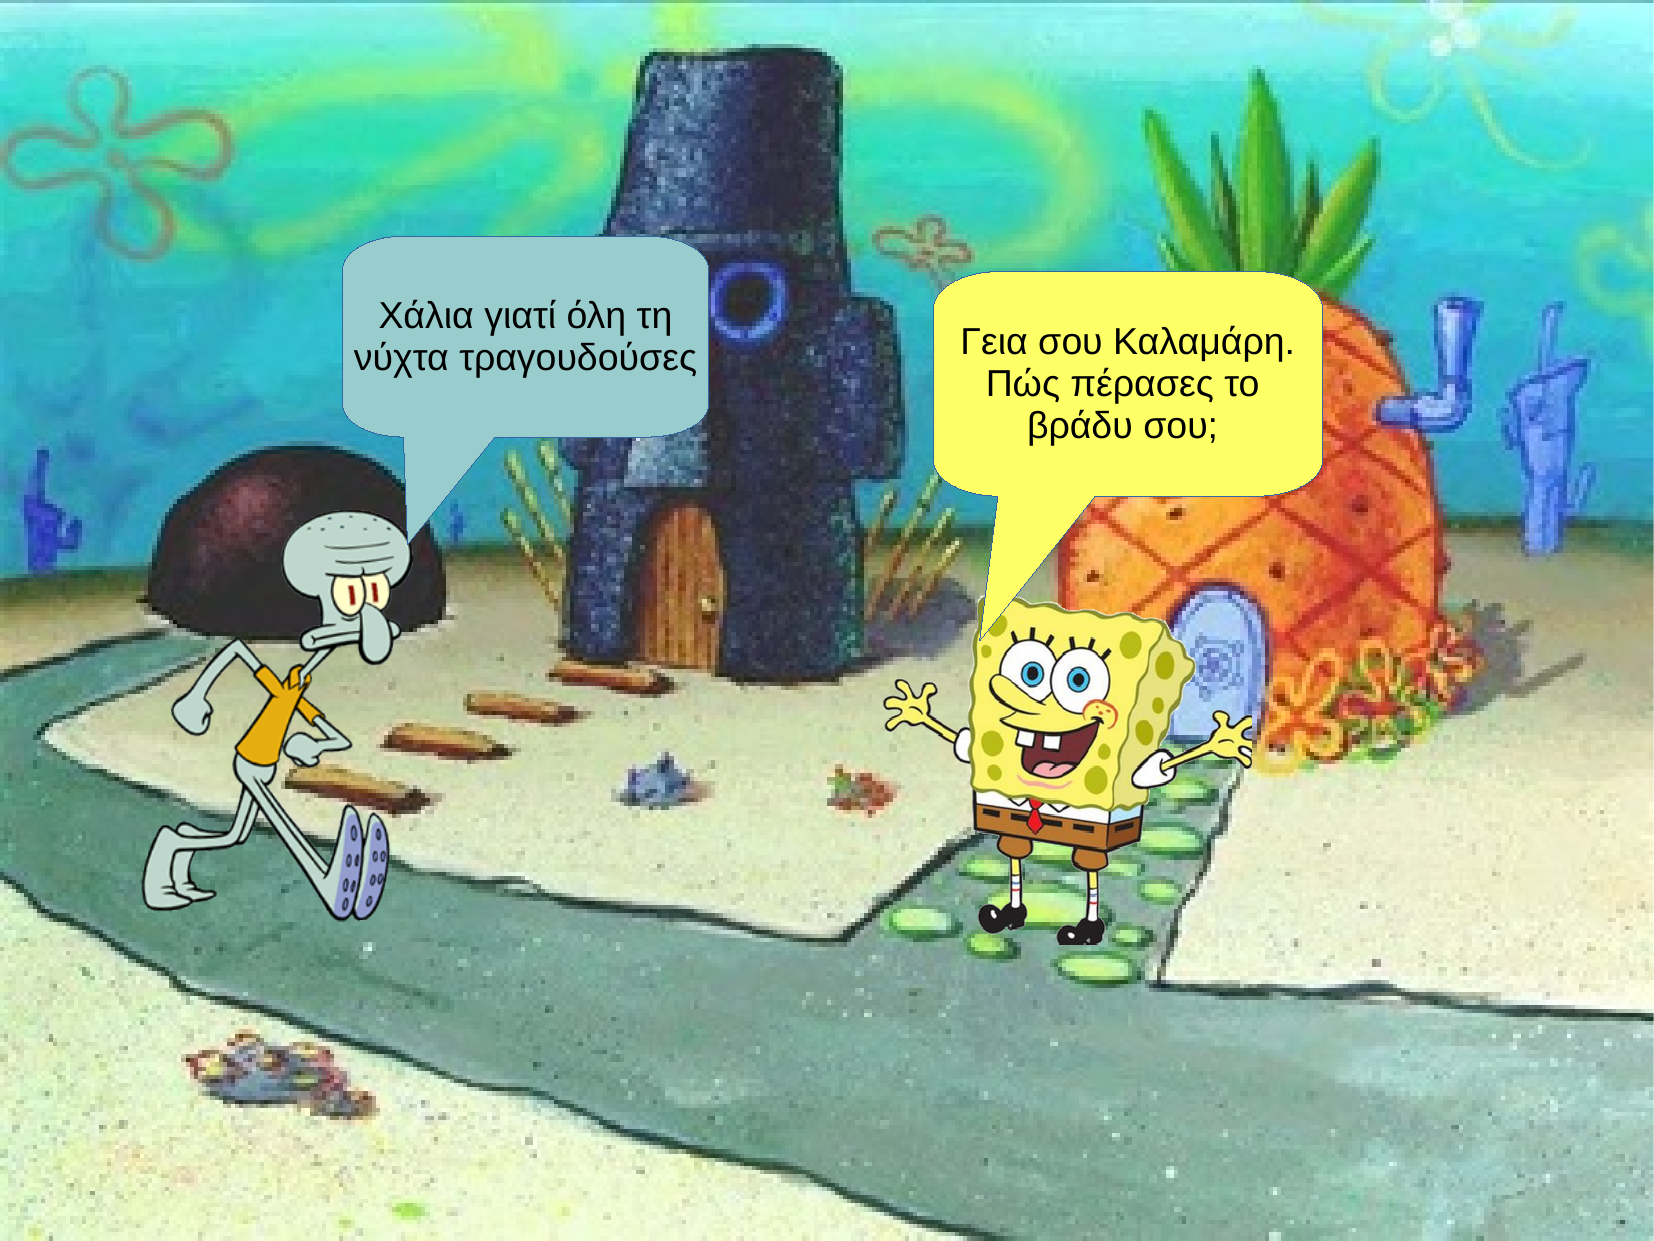

Χάλια γιατί όλη τη
νύχτα τραγουδούσες
Γεια σου Καλαμάρη.
Πώς πέρασες το
βράδυ σου;